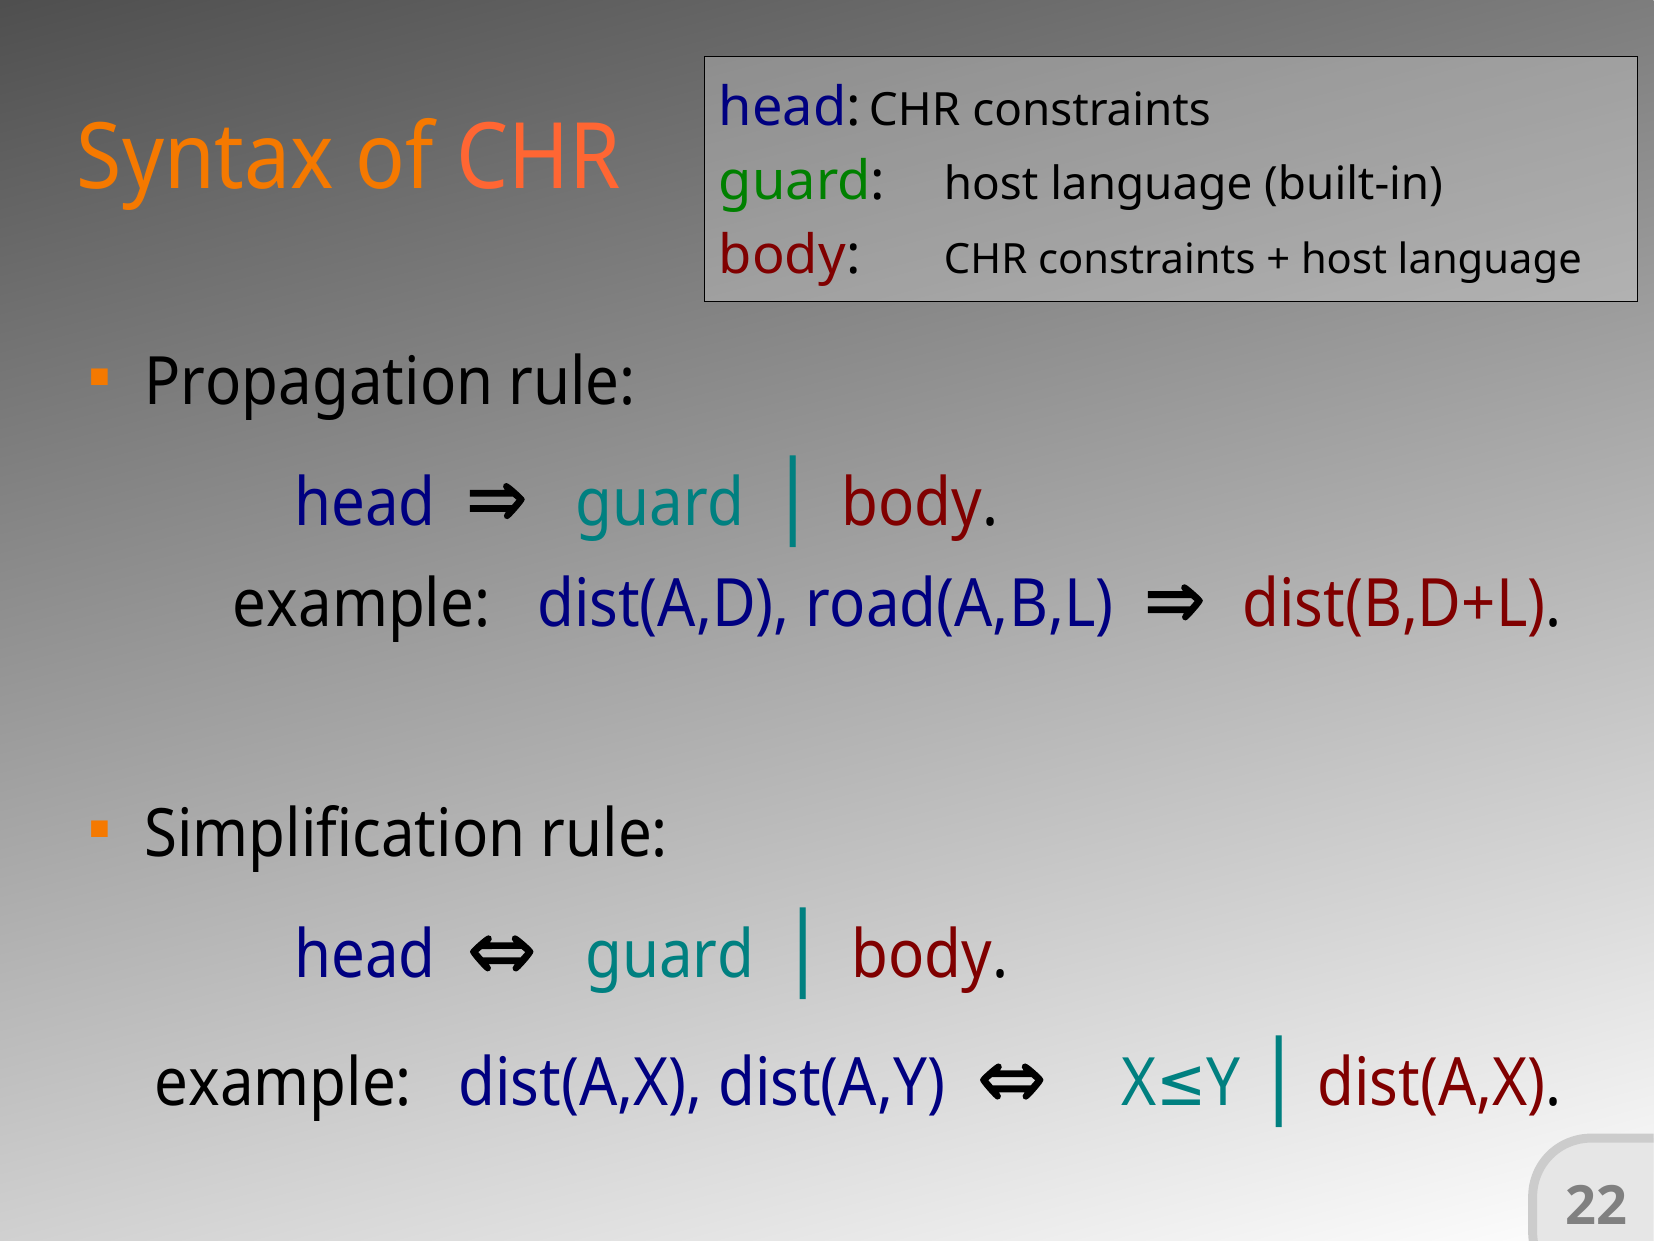

# Syntax of CHR
head:	CHR constraints
guard:	host language (built-in)
body: 	CHR constraints + host language
Propagation rule:
		head  guard | body.
example: dist(A,D), road(A,B,L)  dist(B,D+L).
Simplification rule:
		head  guard | body.
example: dist(A,X), dist(A,Y)  X≤Y | dist(A,X).
22